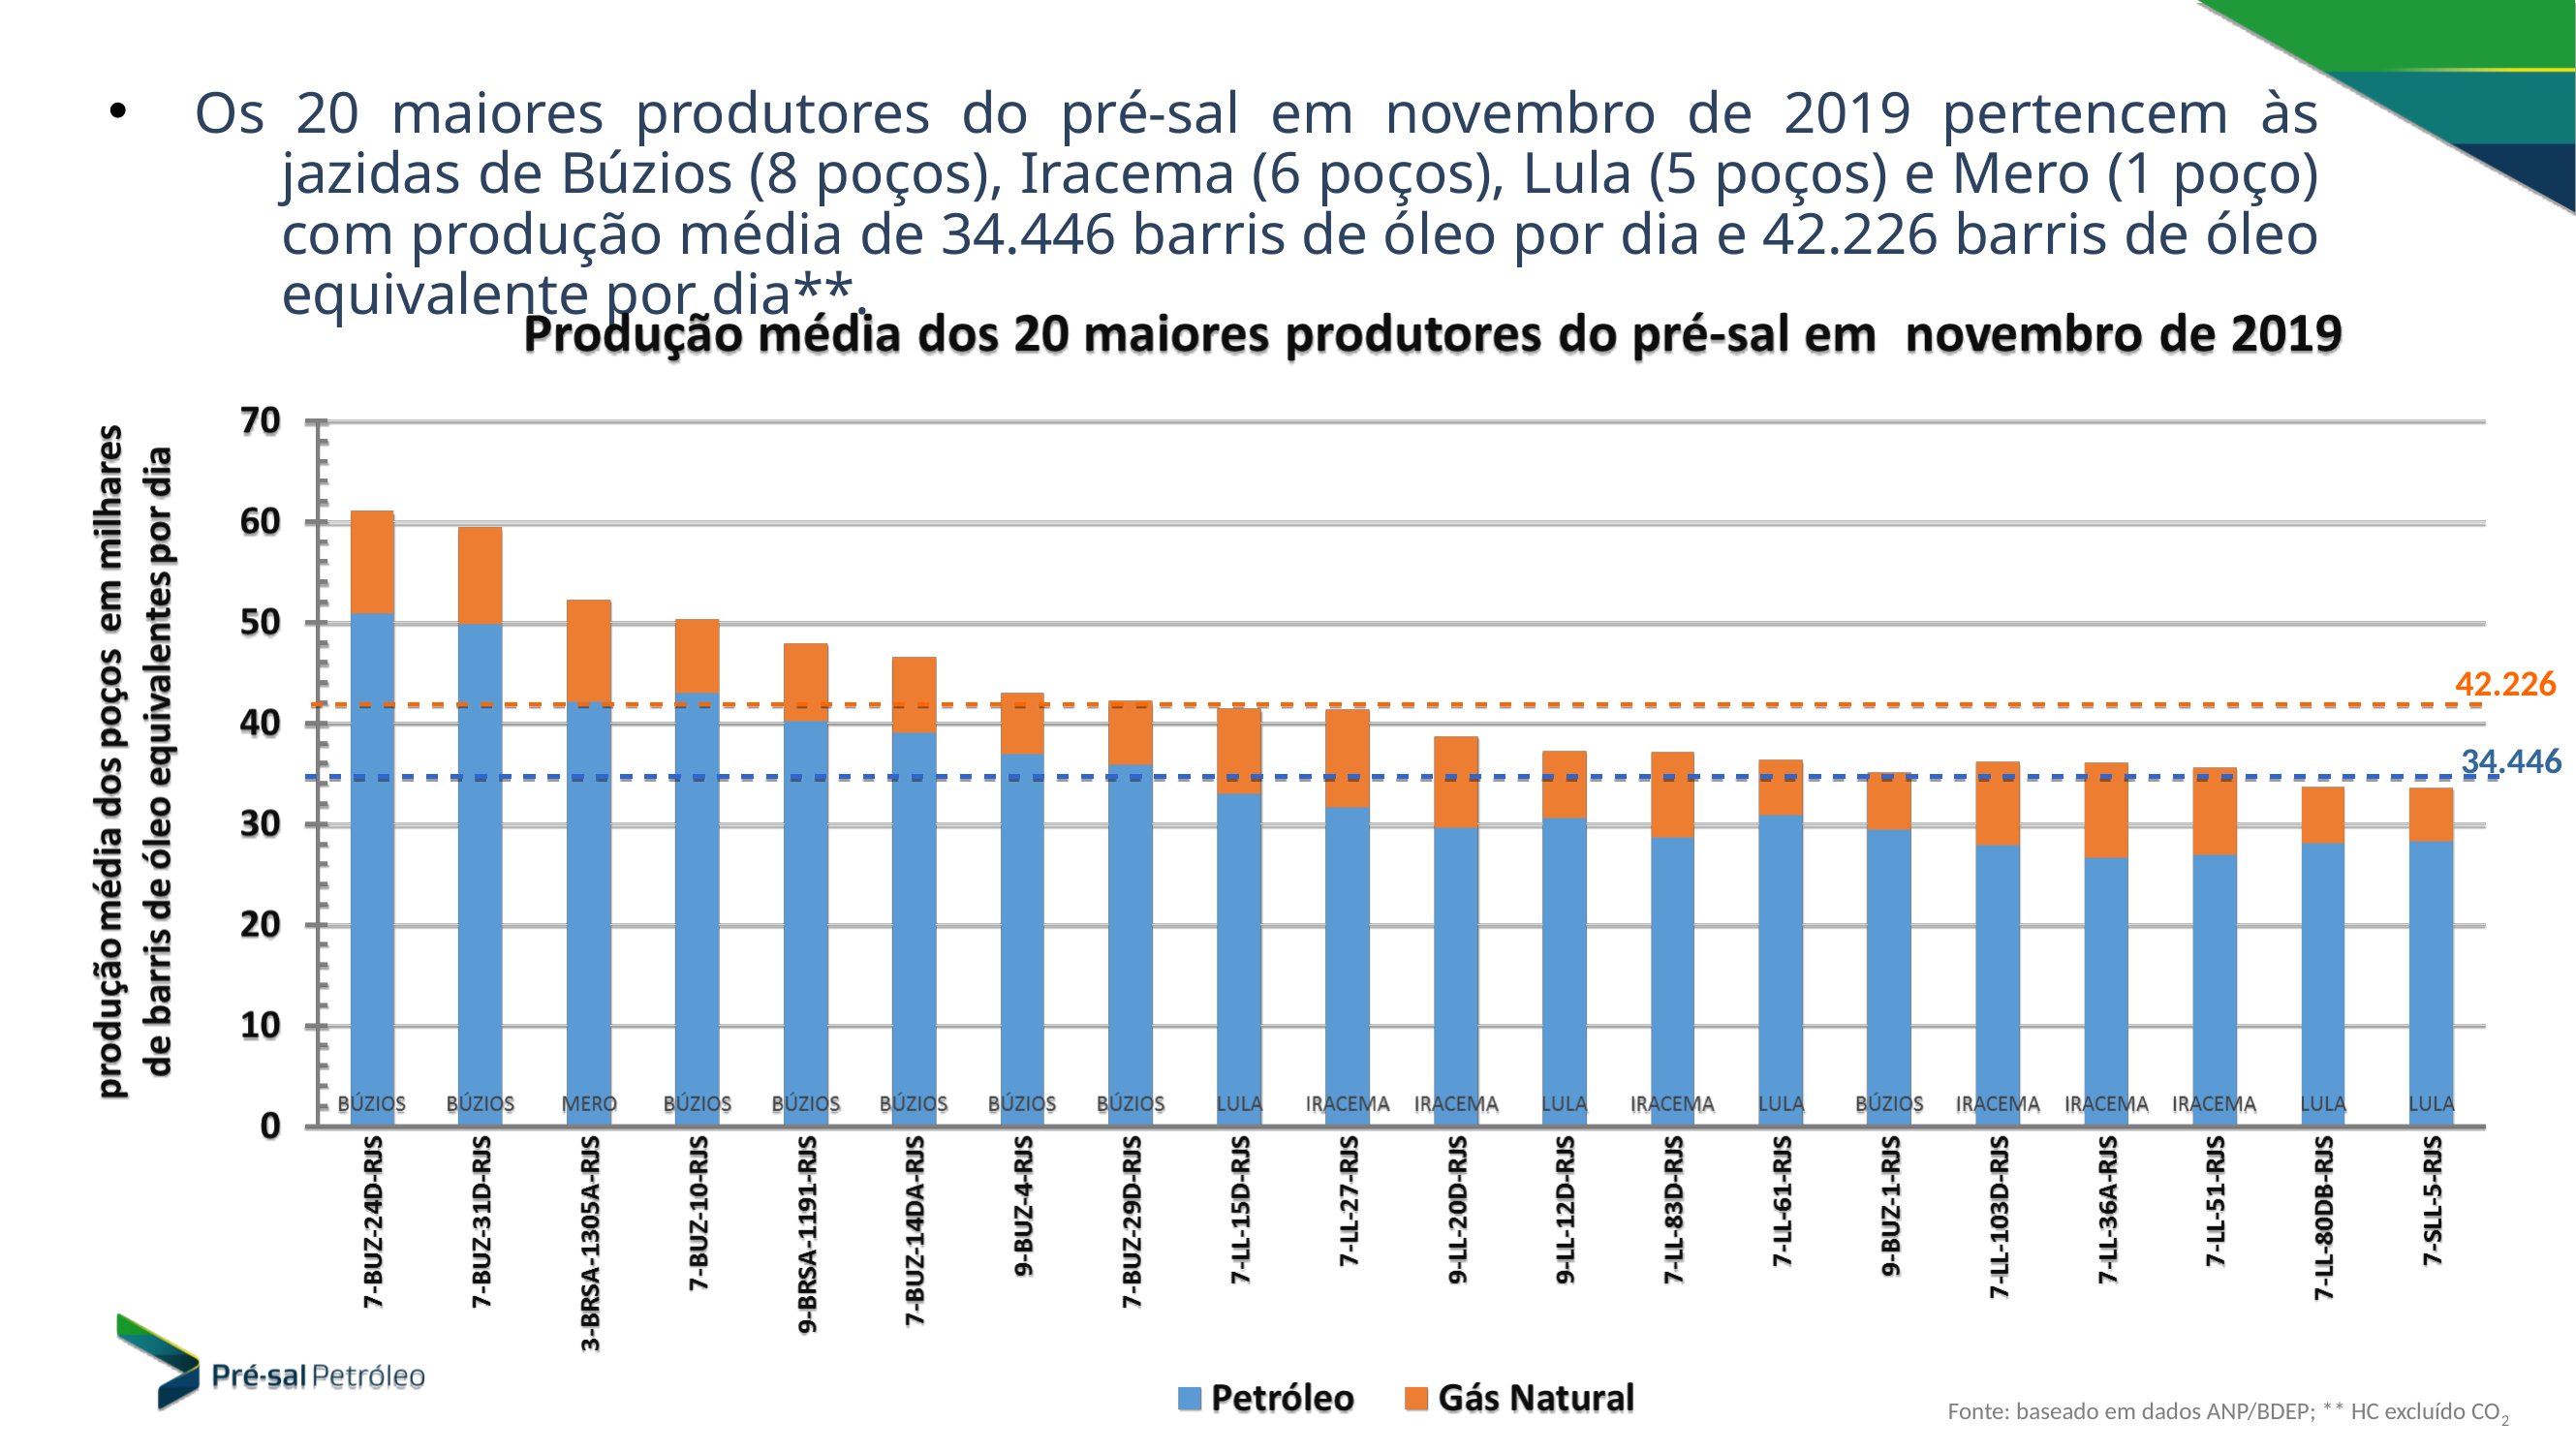

Os 20 maiores produtores do pré-sal em novembro de 2019 pertencem às jazidas de Búzios (8 poços), Iracema (6 poços), Lula (5 poços) e Mero (1 poço) com produção média de 34.446 barris de óleo por dia e 42.226 barris de óleo equivalente por dia**.
42.226
34.446
Fonte: baseado em dados ANP/BDEP; ** HC excluído CO2